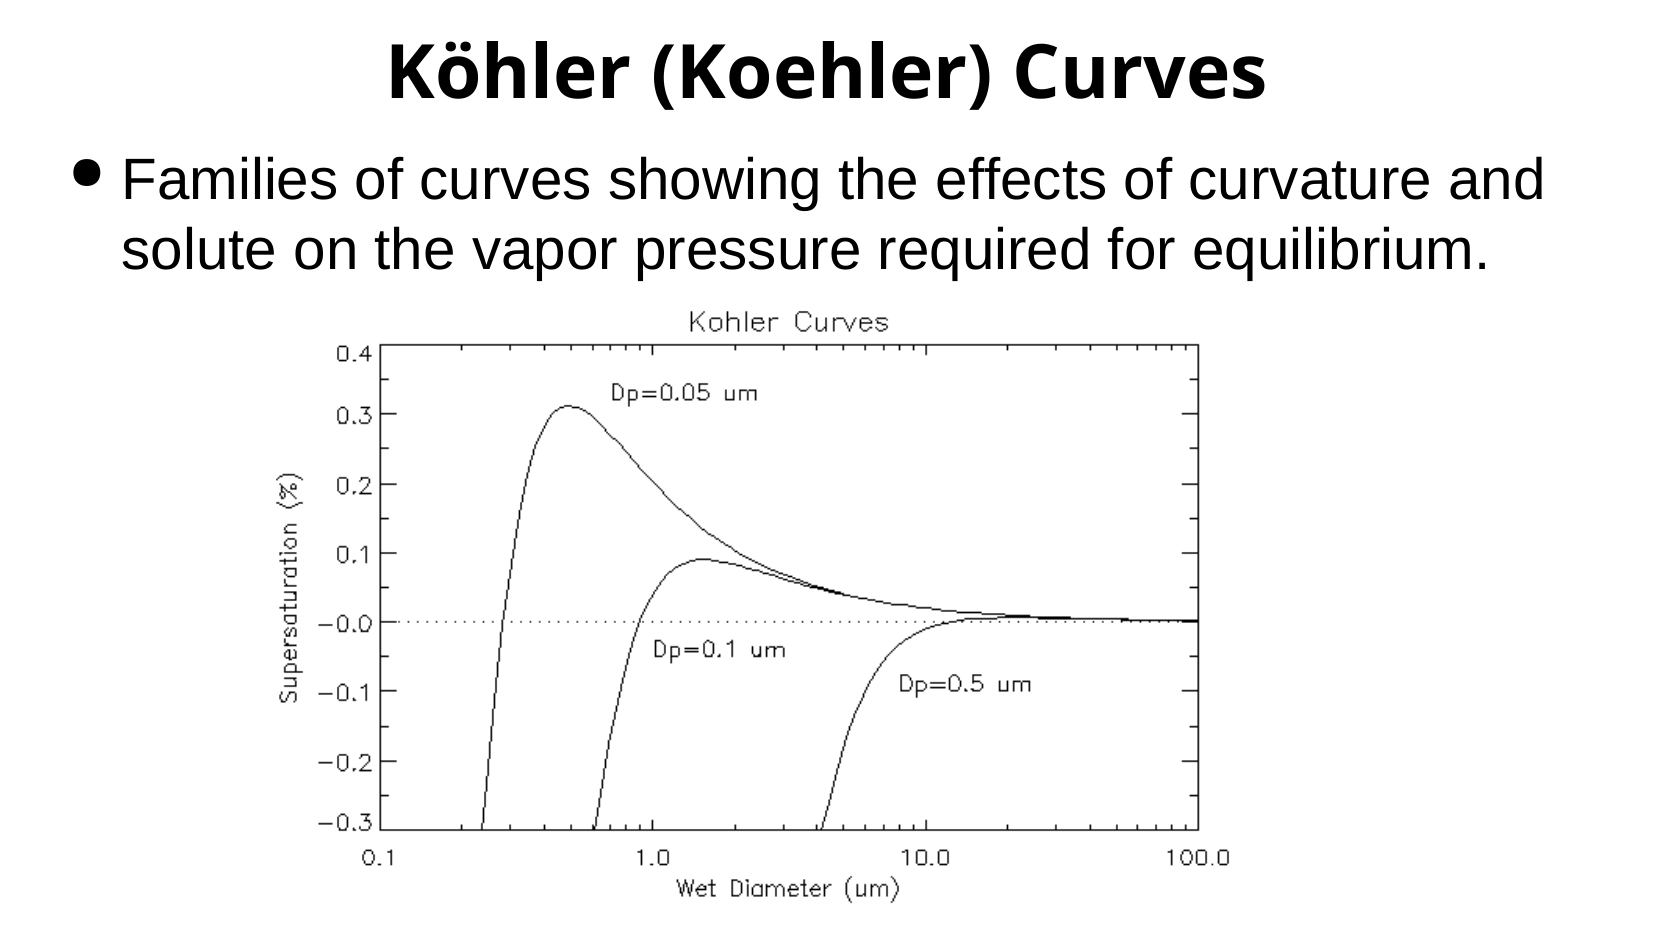

# Köhler (Koehler) Curves
 Families of curves showing the effects of curvature and solute on the vapor pressure required for equilibrium.